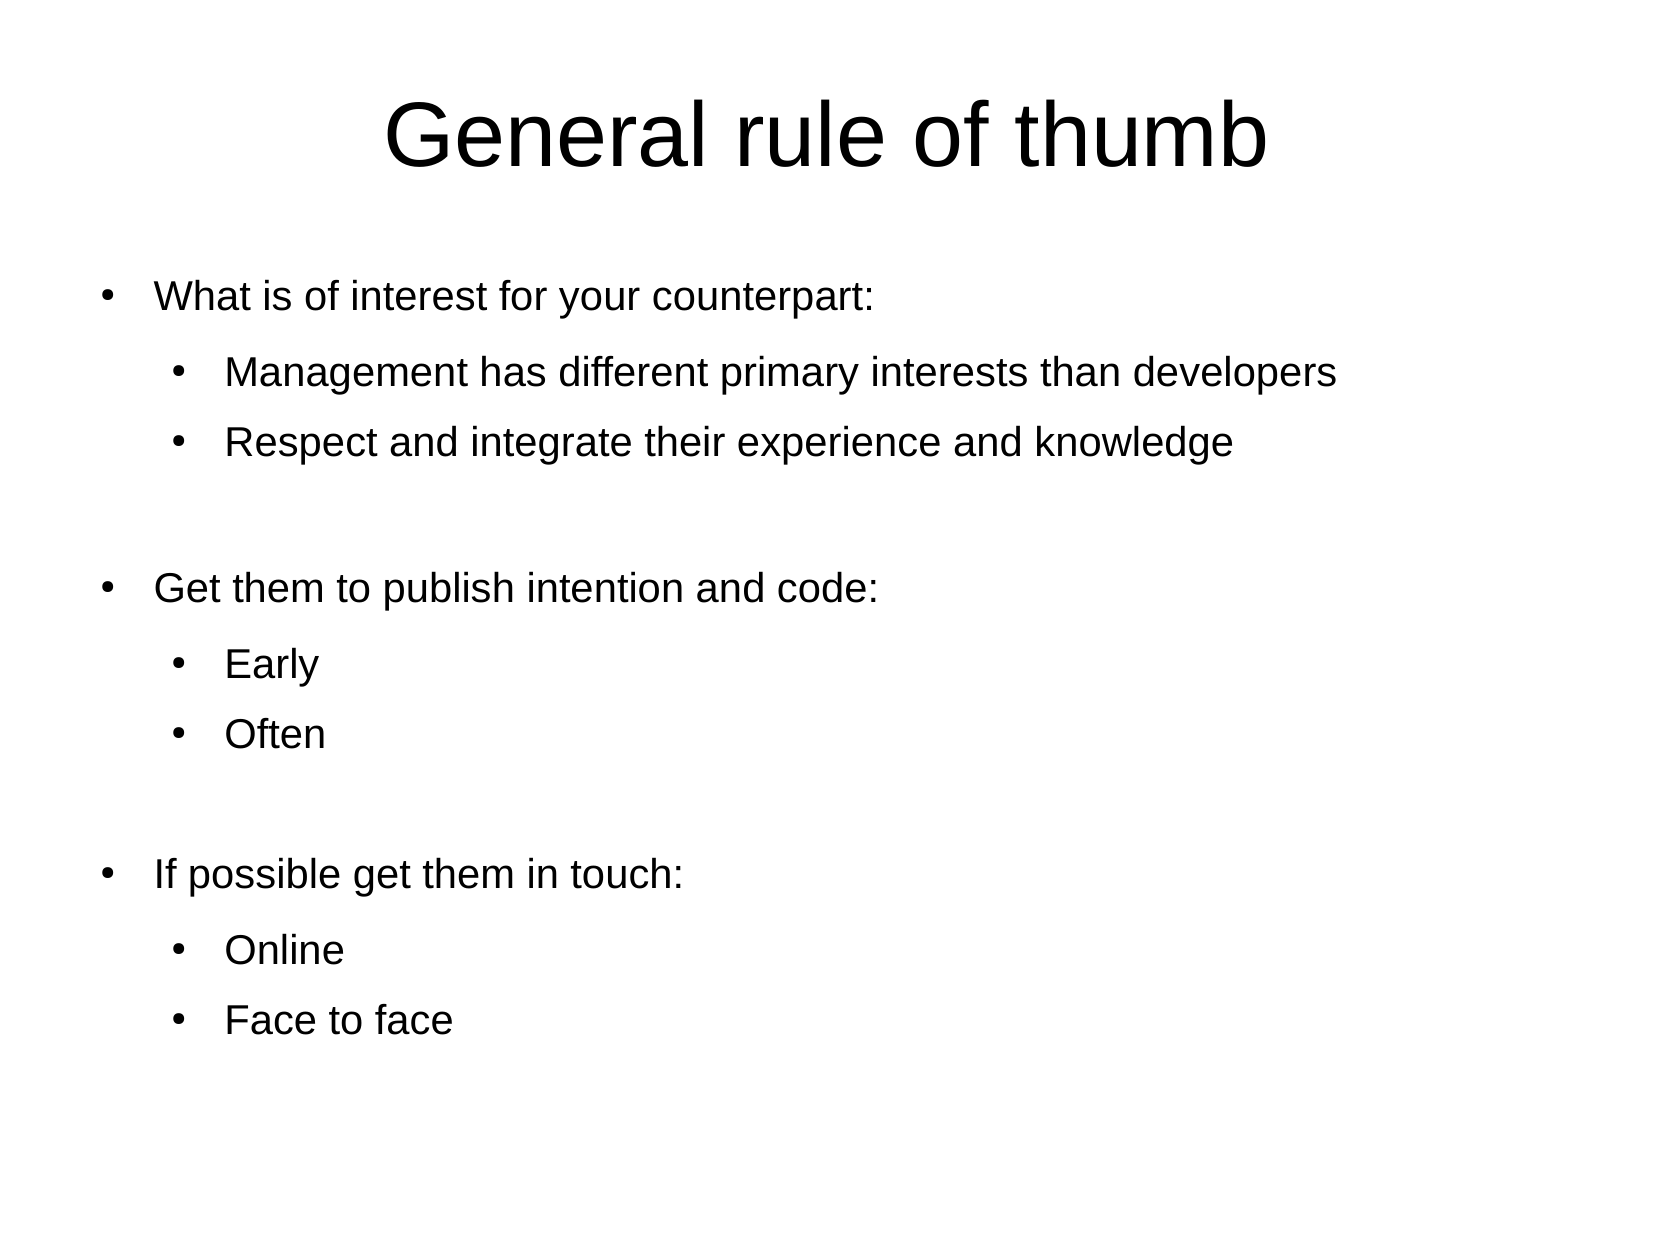

# General rule of thumb
What is of interest for your counterpart:
Management has different primary interests than developers
Respect and integrate their experience and knowledge
Get them to publish intention and code:
Early
Often
If possible get them in touch:
Online
Face to face